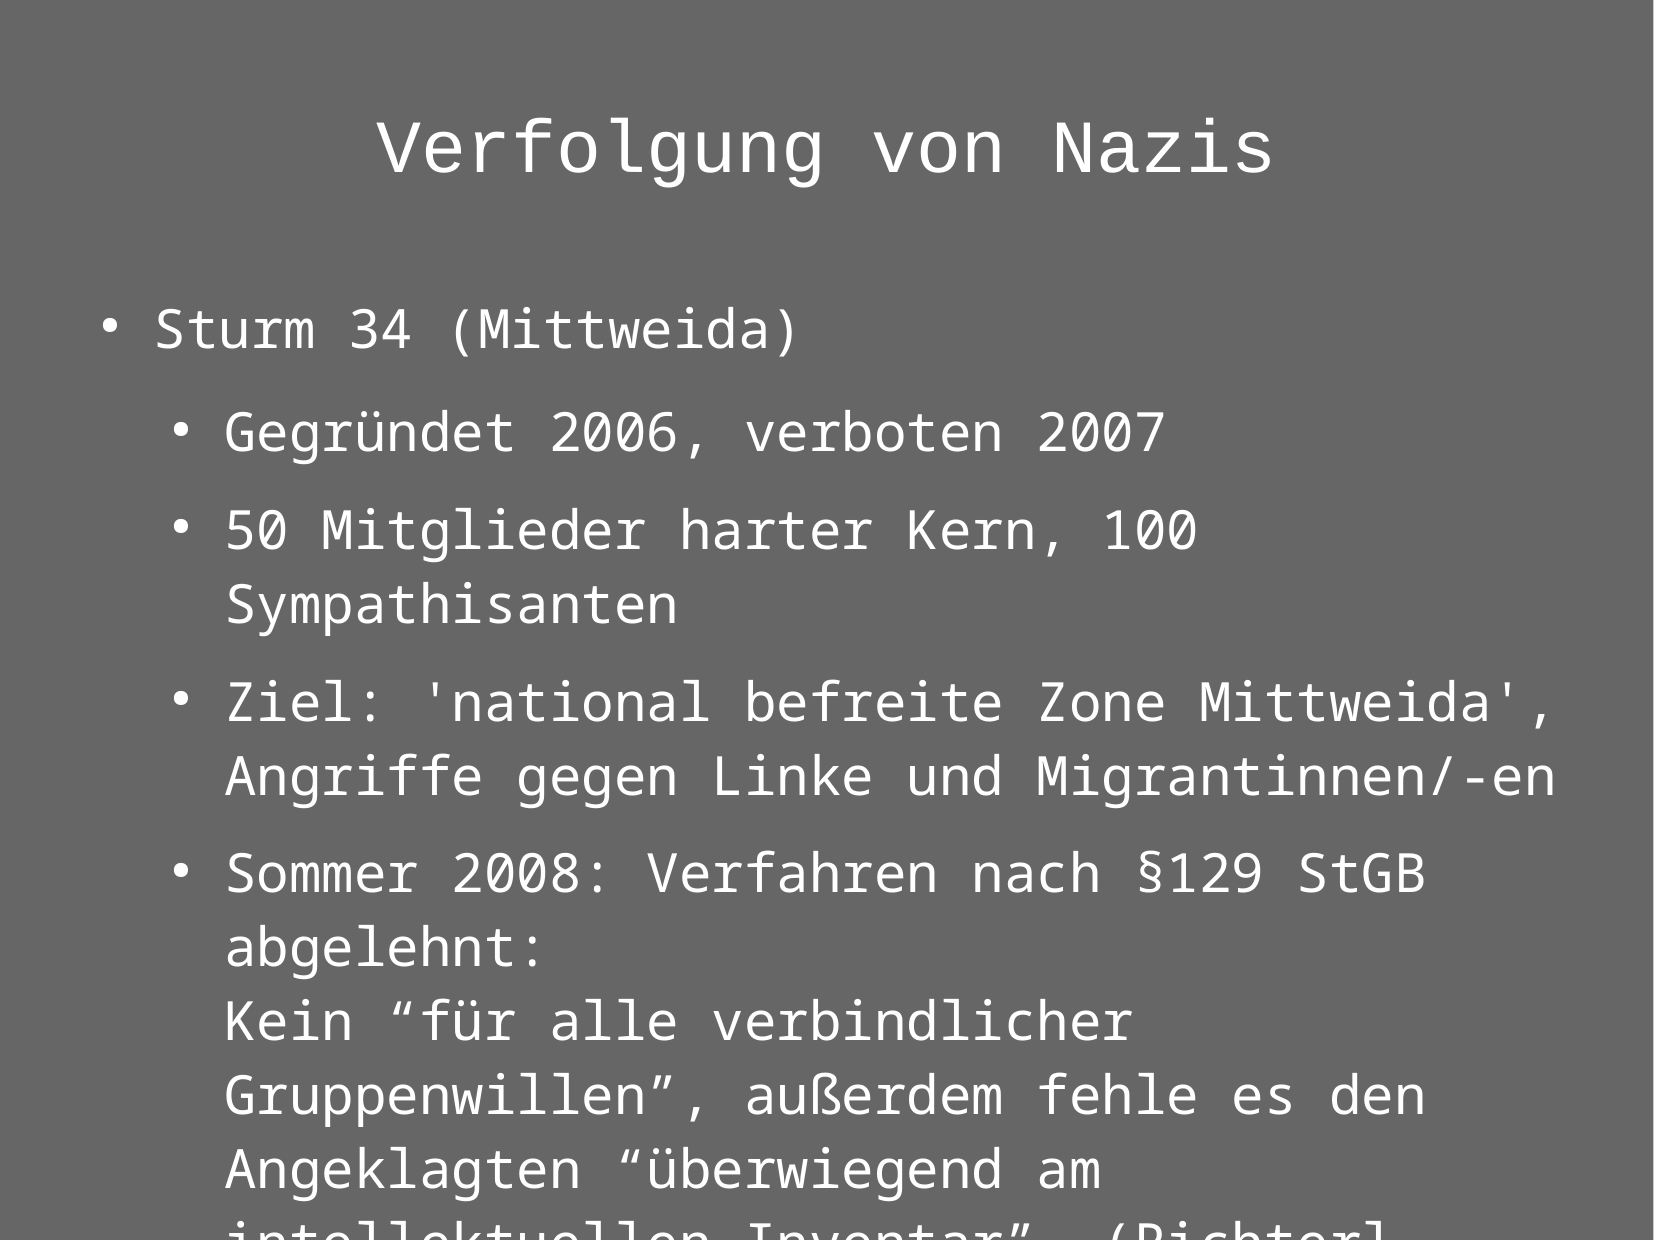

# Verfolgung von Nazis
Sturm 34 (Mittweida)
Gegründet 2006, verboten 2007
50 Mitglieder harter Kern, 100 Sympathisanten
Ziel: 'national befreite Zone Mittweida', Angriffe gegen Linke und Migrantinnen/-en
Sommer 2008: Verfahren nach §129 StGB abgelehnt:
Kein “für alle verbindlicher Gruppenwillen”, außerdem fehle es den Angeklagten “überwiegend am intellektuellen Inventar”. (Richterl. Begründung)